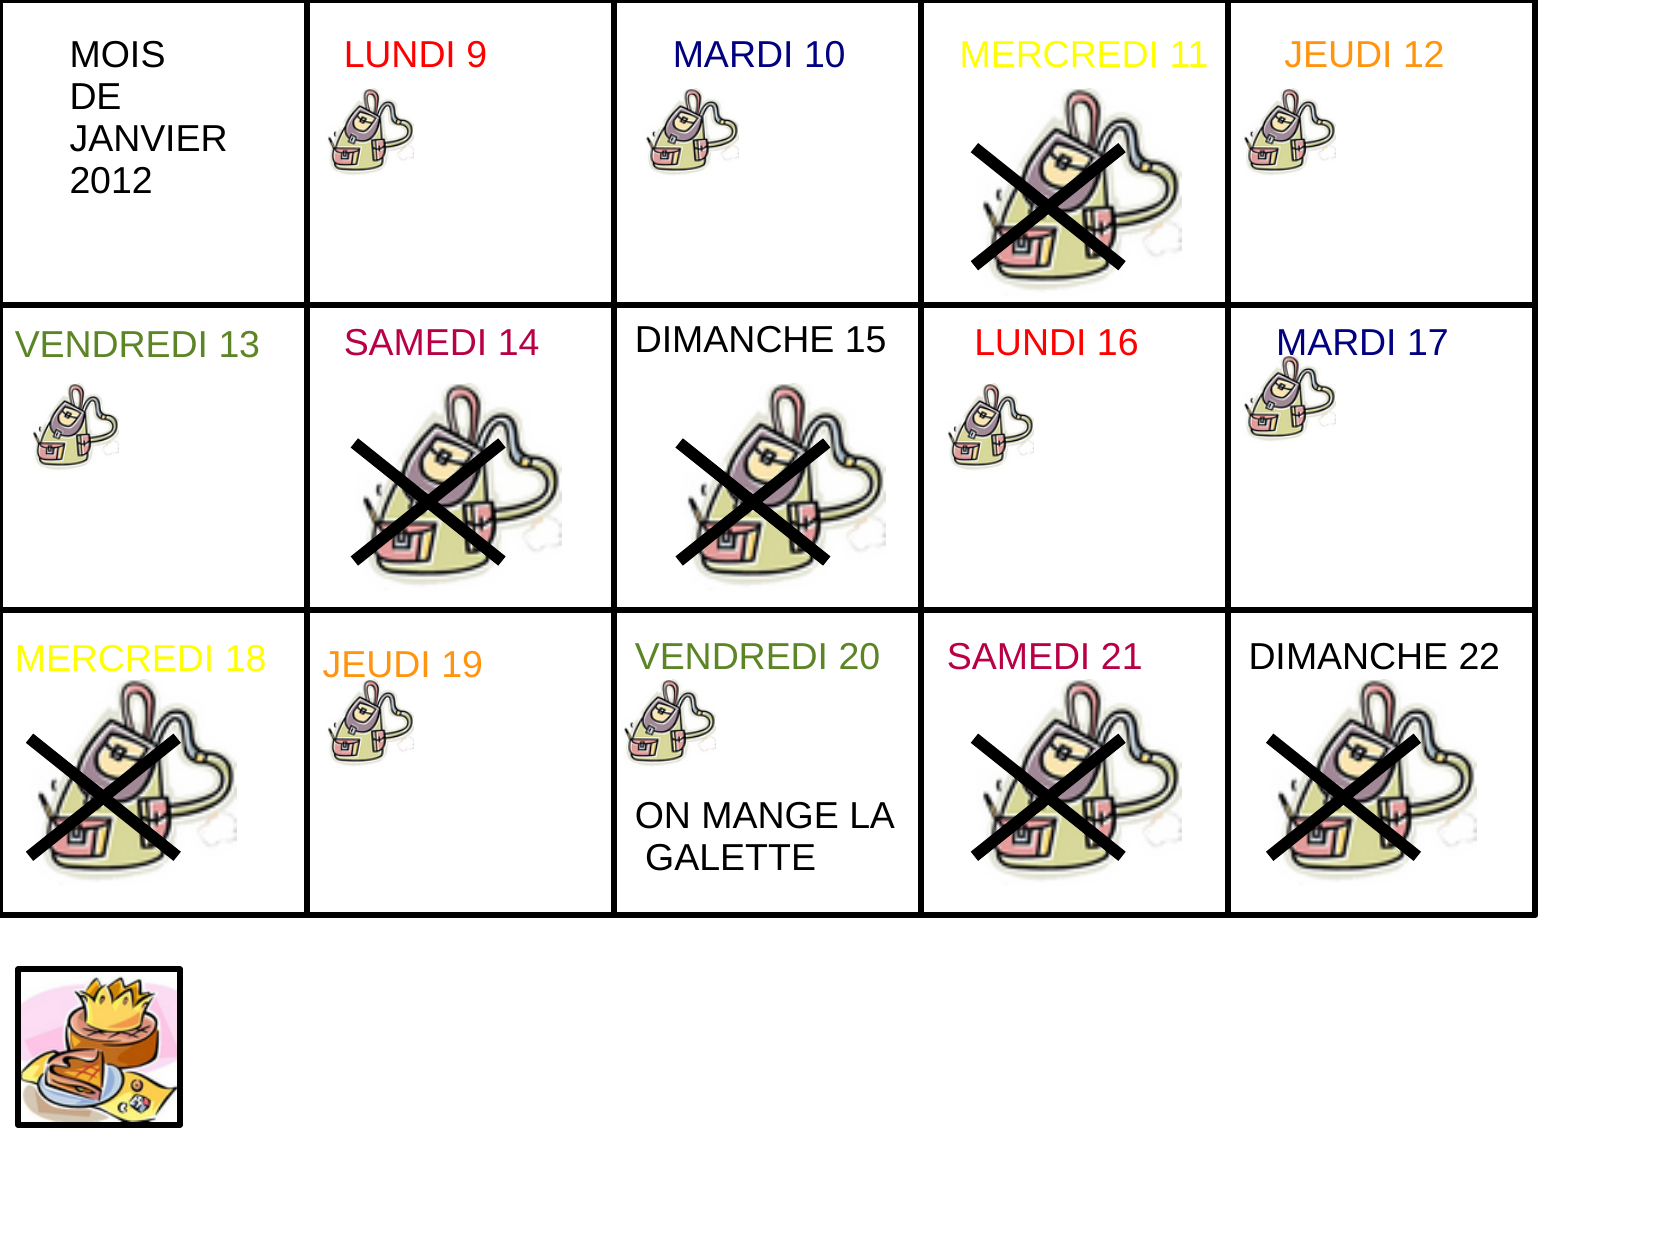

MOIS
DE
JANVIER
2012
LUNDI 9
MARDI 10
MERCREDI 11
JEUDI 12
DIMANCHE 15
SAMEDI 14
LUNDI 16
MARDI 17
VENDREDI 13
VENDREDI 20
SAMEDI 21
DIMANCHE 22
MERCREDI 18
JEUDI 19
ON MANGE LA GALETTE